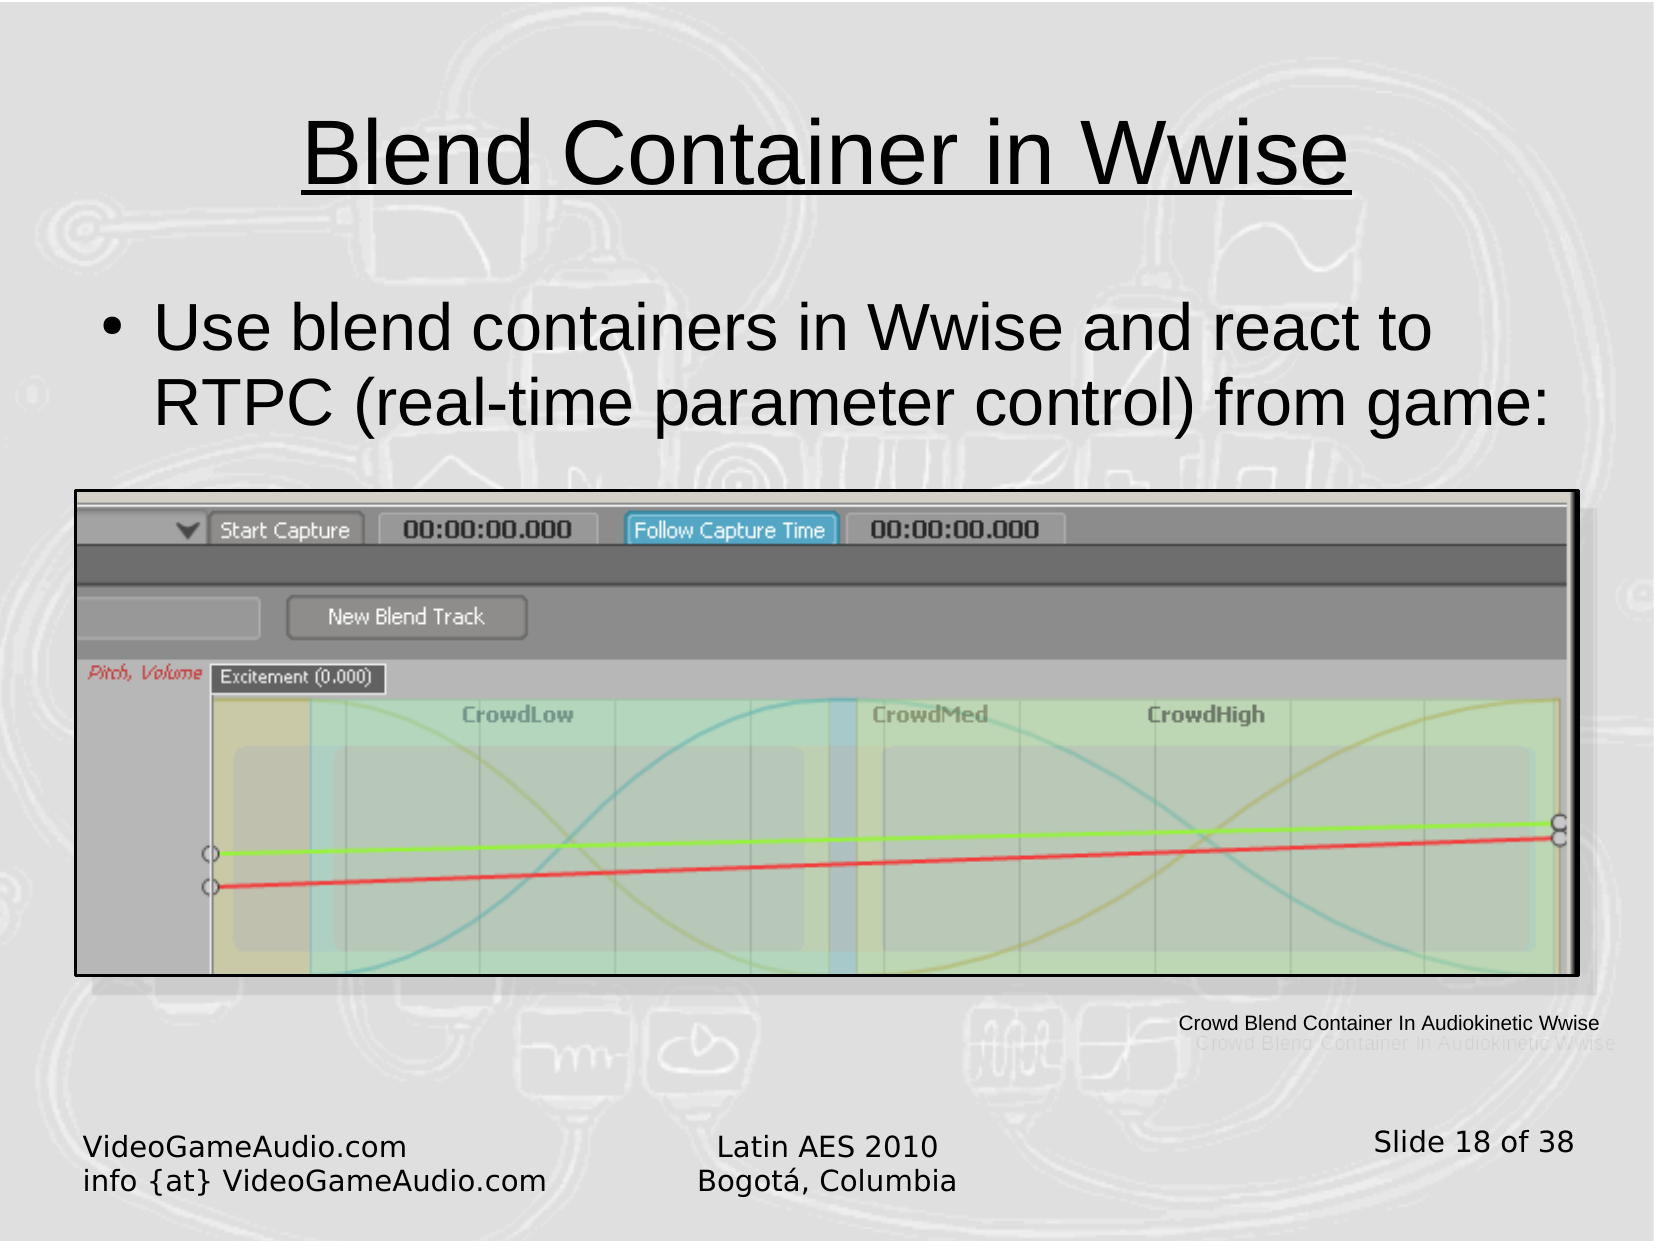

# Blend Container in Wwise
Use blend containers in Wwise and react to RTPC (real-time parameter control) from game:
															Crowd Blend Container In Audiokinetic Wwise
18